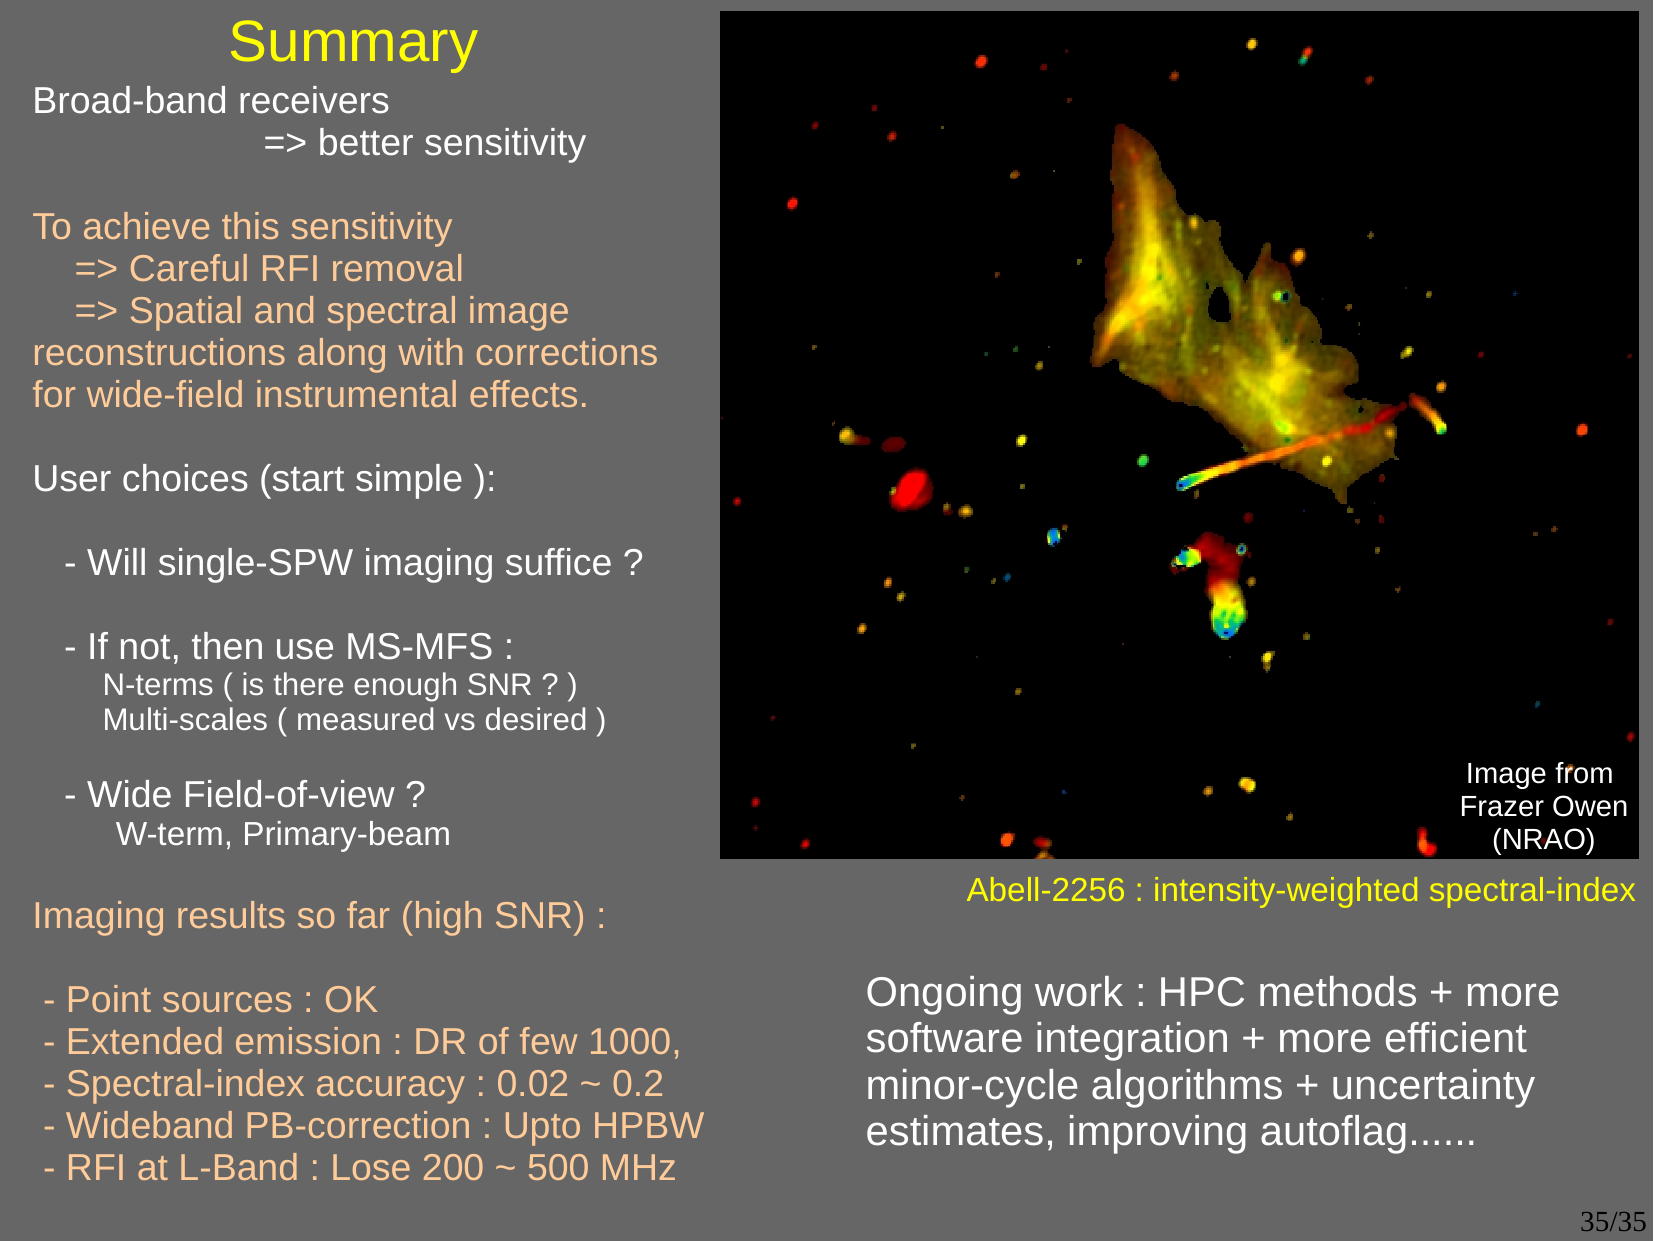

Summary
Broad-band receivers
 => better sensitivity
To achieve this sensitivity
 => Careful RFI removal
 => Spatial and spectral image reconstructions along with corrections for wide-field instrumental effects.
User choices (start simple ):
 - Will single-SPW imaging suffice ?
 - If not, then use MS-MFS :
 N-terms ( is there enough SNR ? )
 Multi-scales ( measured vs desired )
 - Wide Field-of-view ?
 W-term, Primary-beam
Imaging results so far (high SNR) :
 - Point sources : OK
 - Extended emission : DR of few 1000,
 - Spectral-index accuracy : 0.02 ~ 0.2
 - Wideband PB-correction : Upto HPBW
 - RFI at L-Band : Lose 200 ~ 500 MHz
Image from
Frazer Owen
(NRAO)
# Abell-2256 : intensity-weighted spectral-index
Ongoing work : HPC methods + more software integration + more efficient minor-cycle algorithms + uncertainty estimates, improving autoflag......
35